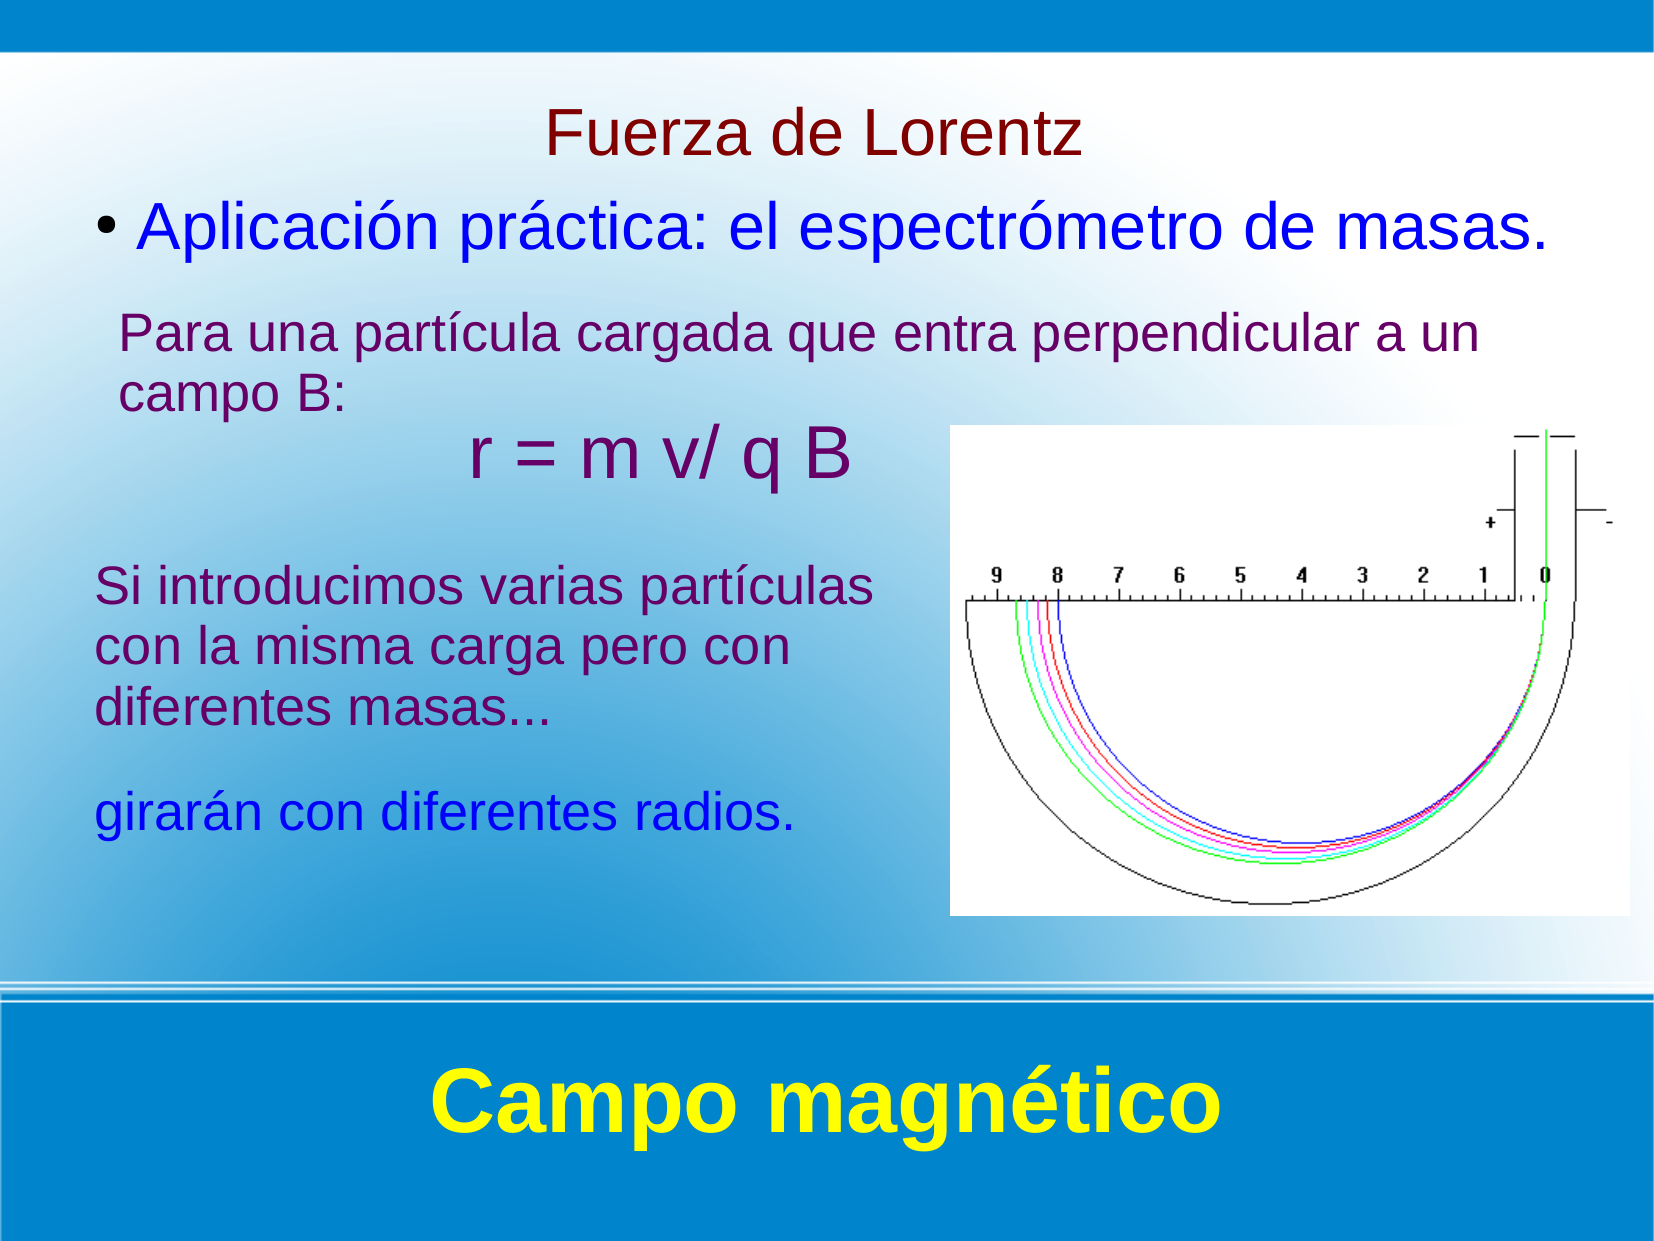

Fuerza de Lorentz
 Aplicación práctica: el espectrómetro de masas.
Para una partícula cargada que entra perpendicular a un campo B:
r = m v/ q B
Si introducimos varias partículas con la misma carga pero con diferentes masas...
girarán con diferentes radios.
# Campo magnético